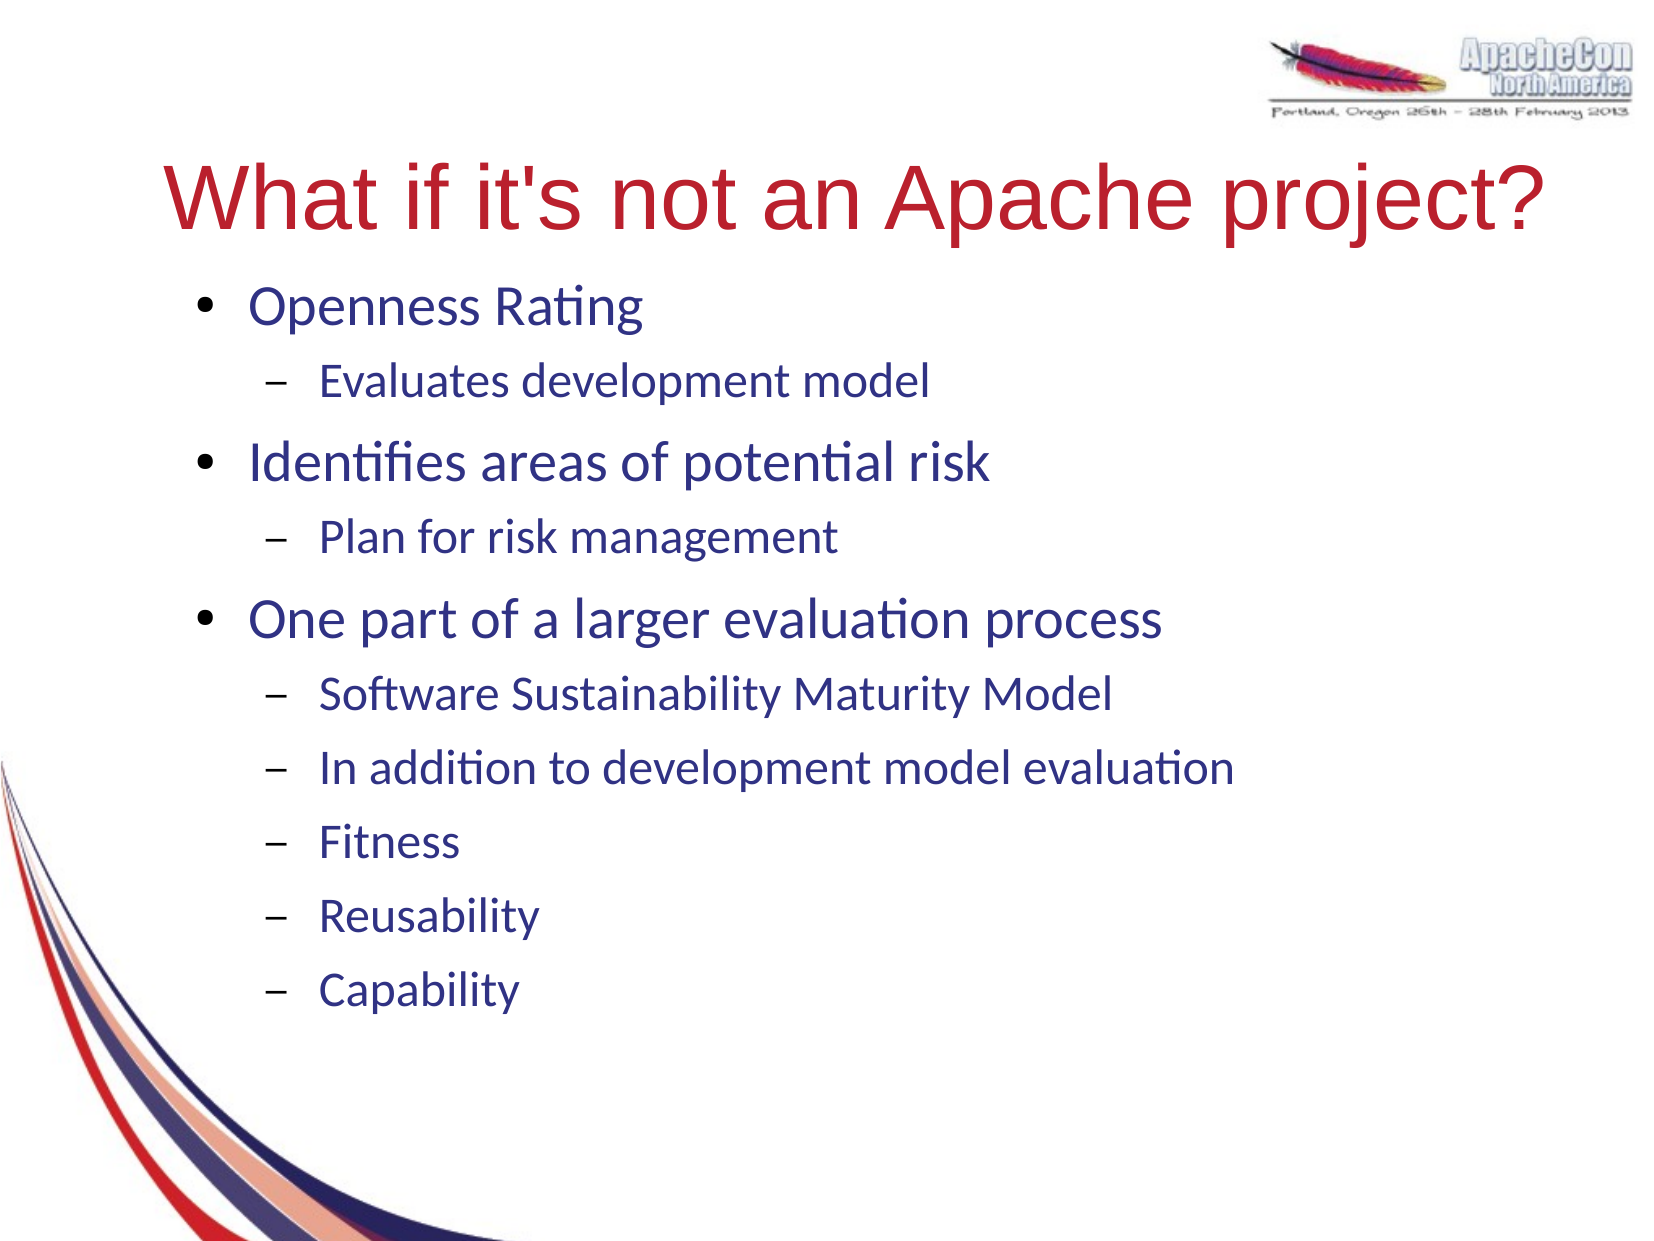

# What if it's not an Apache project?
Openness Rating
Evaluates development model
Identifies areas of potential risk
Plan for risk management
One part of a larger evaluation process
Software Sustainability Maturity Model
In addition to development model evaluation
Fitness
Reusability
Capability